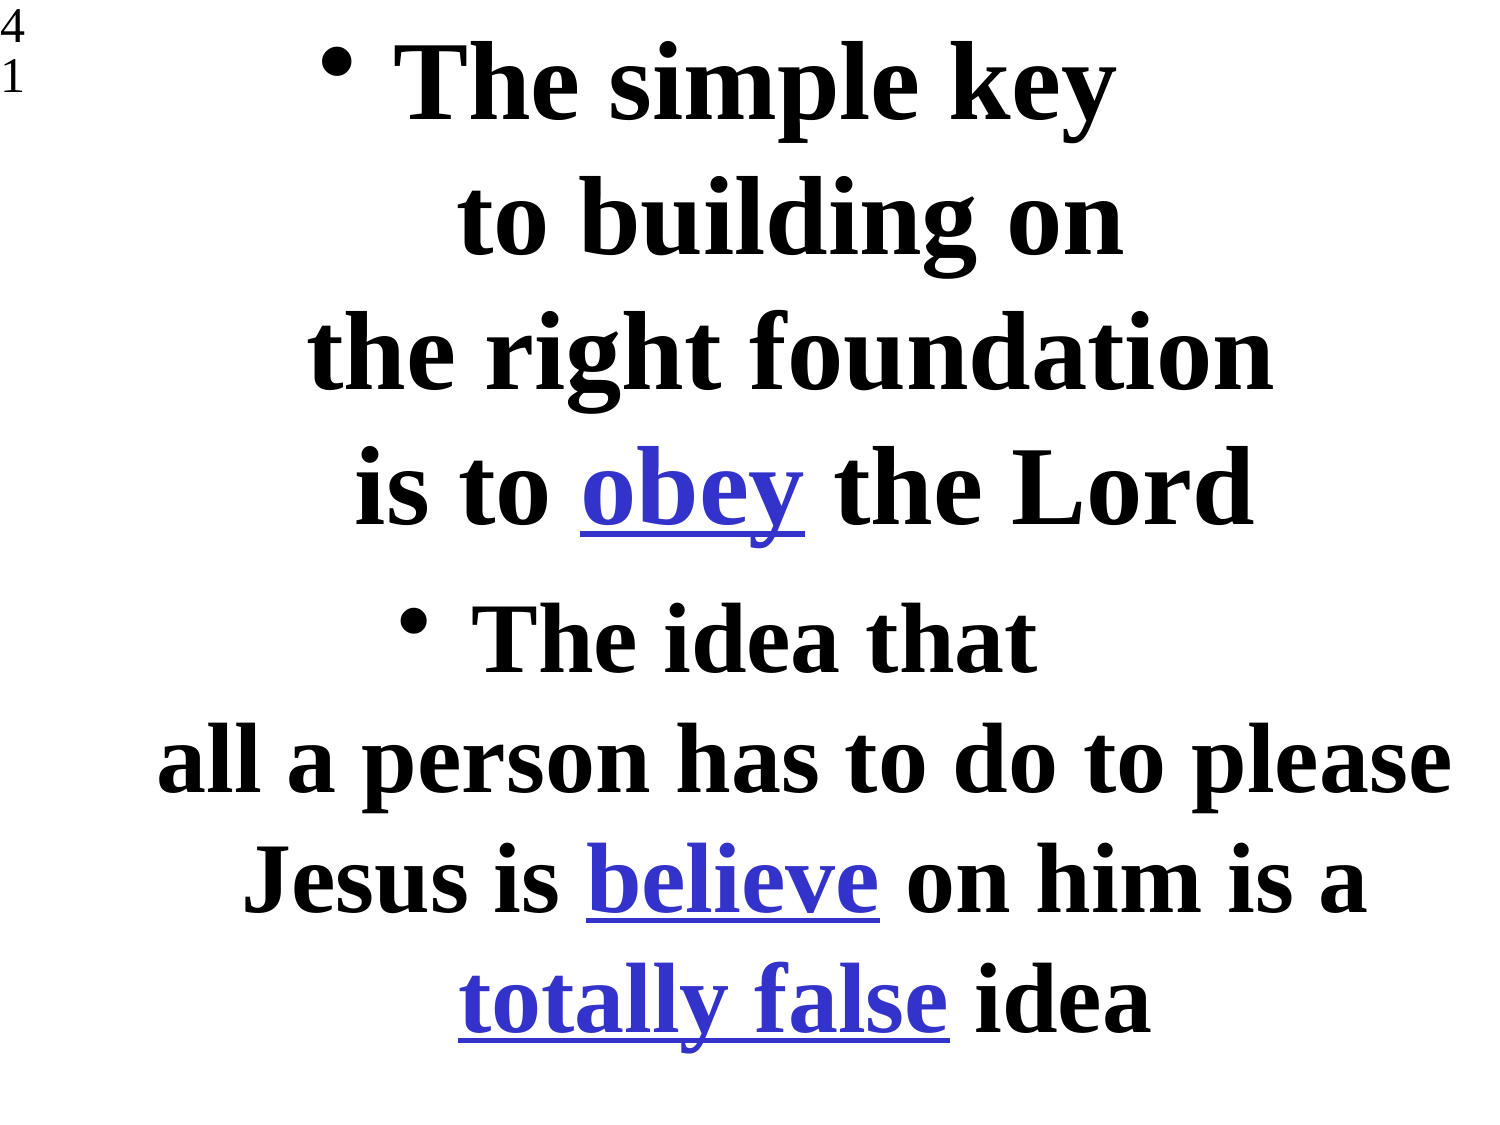

The simple key
to building on
the right foundation
is to obey the Lord
The idea that
all a person has to do to please Jesus is believe on him is a totally false idea